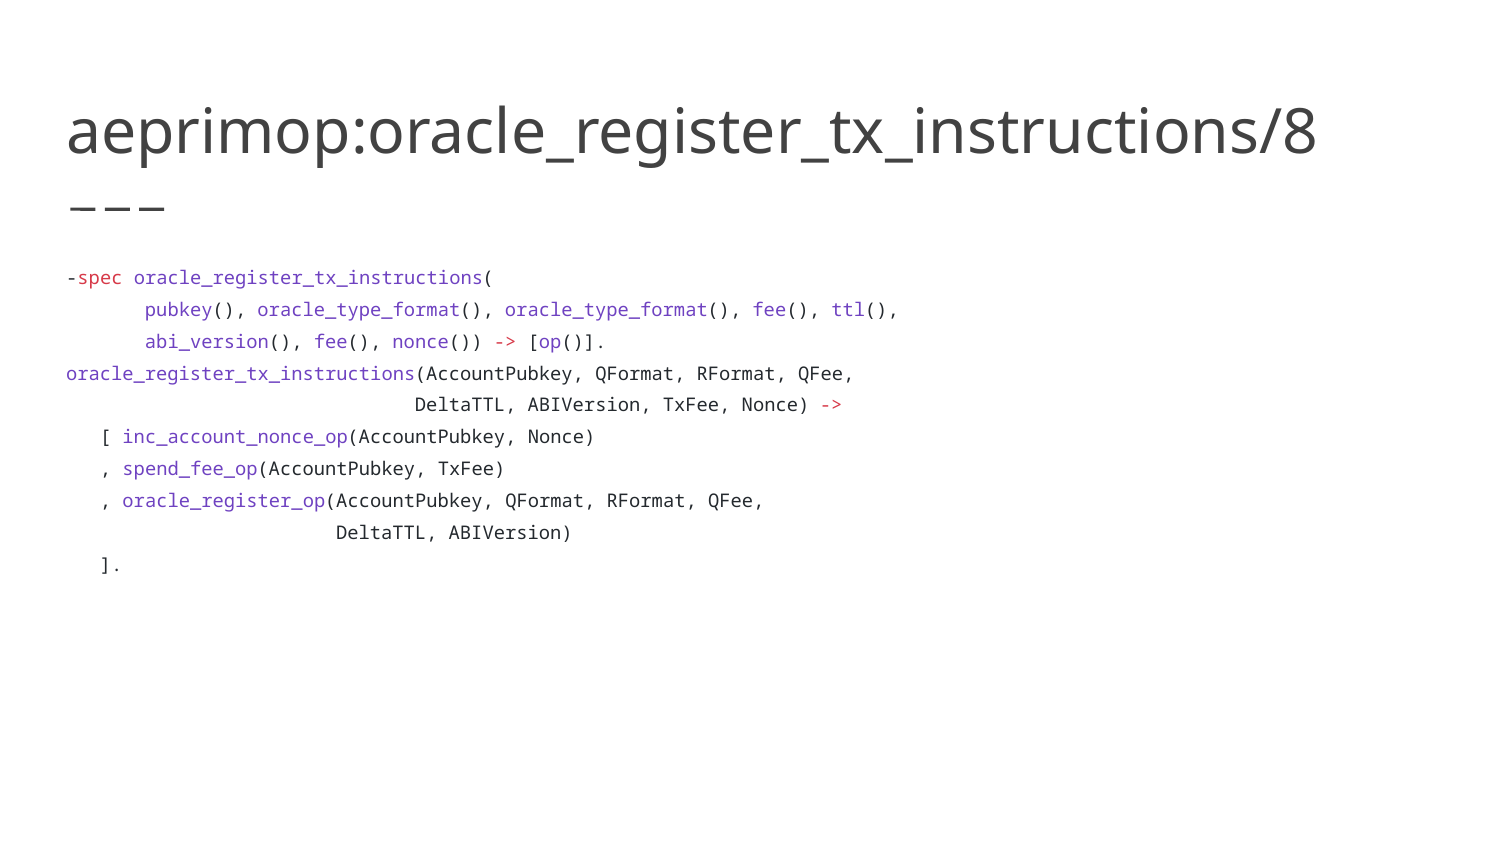

# aeprimop:oracle_register_tx_instructions/8
-spec oracle_register_tx_instructions(
 pubkey(), oracle_type_format(), oracle_type_format(), fee(), ttl(),
 abi_version(), fee(), nonce()) -> [op()].
oracle_register_tx_instructions(AccountPubkey, QFormat, RFormat, QFee,
 DeltaTTL, ABIVersion, TxFee, Nonce) ->
 [ inc_account_nonce_op(AccountPubkey, Nonce)
 , spend_fee_op(AccountPubkey, TxFee)
 , oracle_register_op(AccountPubkey, QFormat, RFormat, QFee,
 DeltaTTL, ABIVersion)
 ].